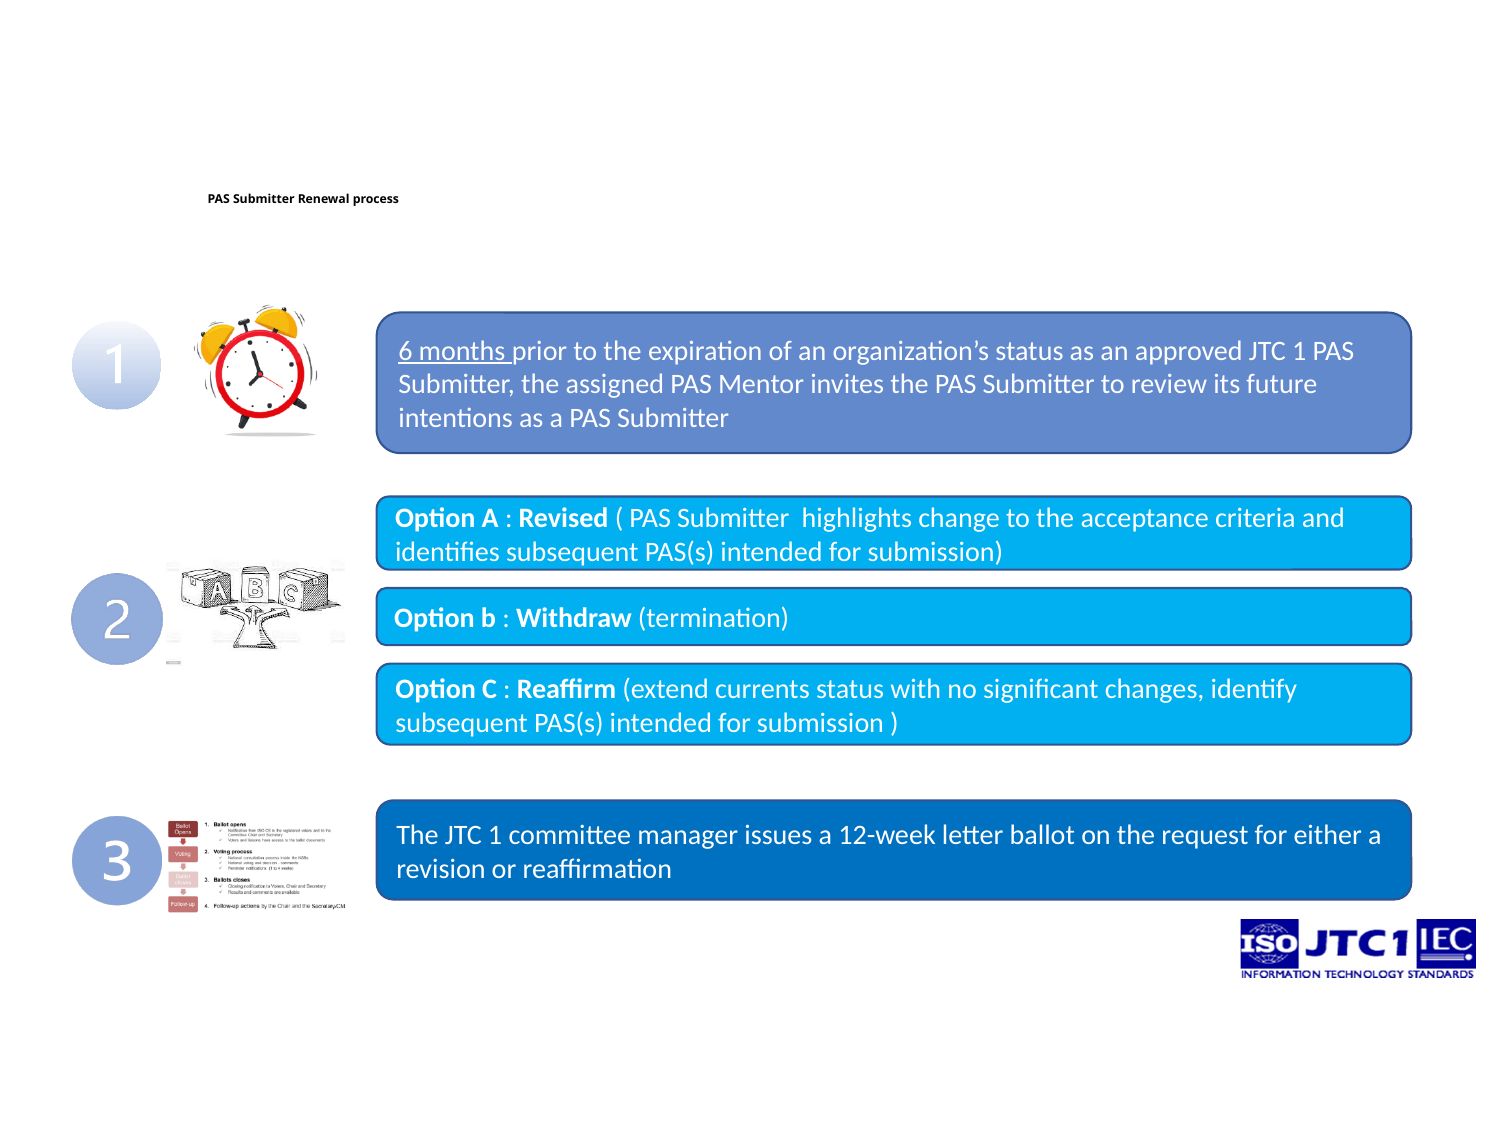

# PAS Submitter Renewal process
6 months prior to the expiration of an organization’s status as an approved JTC 1 PAS Submitter, the assigned PAS Mentor invites the PAS Submitter to review its future intentions as a PAS Submitter
Option A : Revised ( PAS Submitter highlights change to the acceptance criteria and identifies subsequent PAS(s) intended for submission)
Option b : Withdraw (termination)
Option C : Reaffirm (extend currents status with no significant changes, identify subsequent PAS(s) intended for submission )
The JTC 1 committee manager issues a 12-week letter ballot on the request for either a revision or reaffirmation